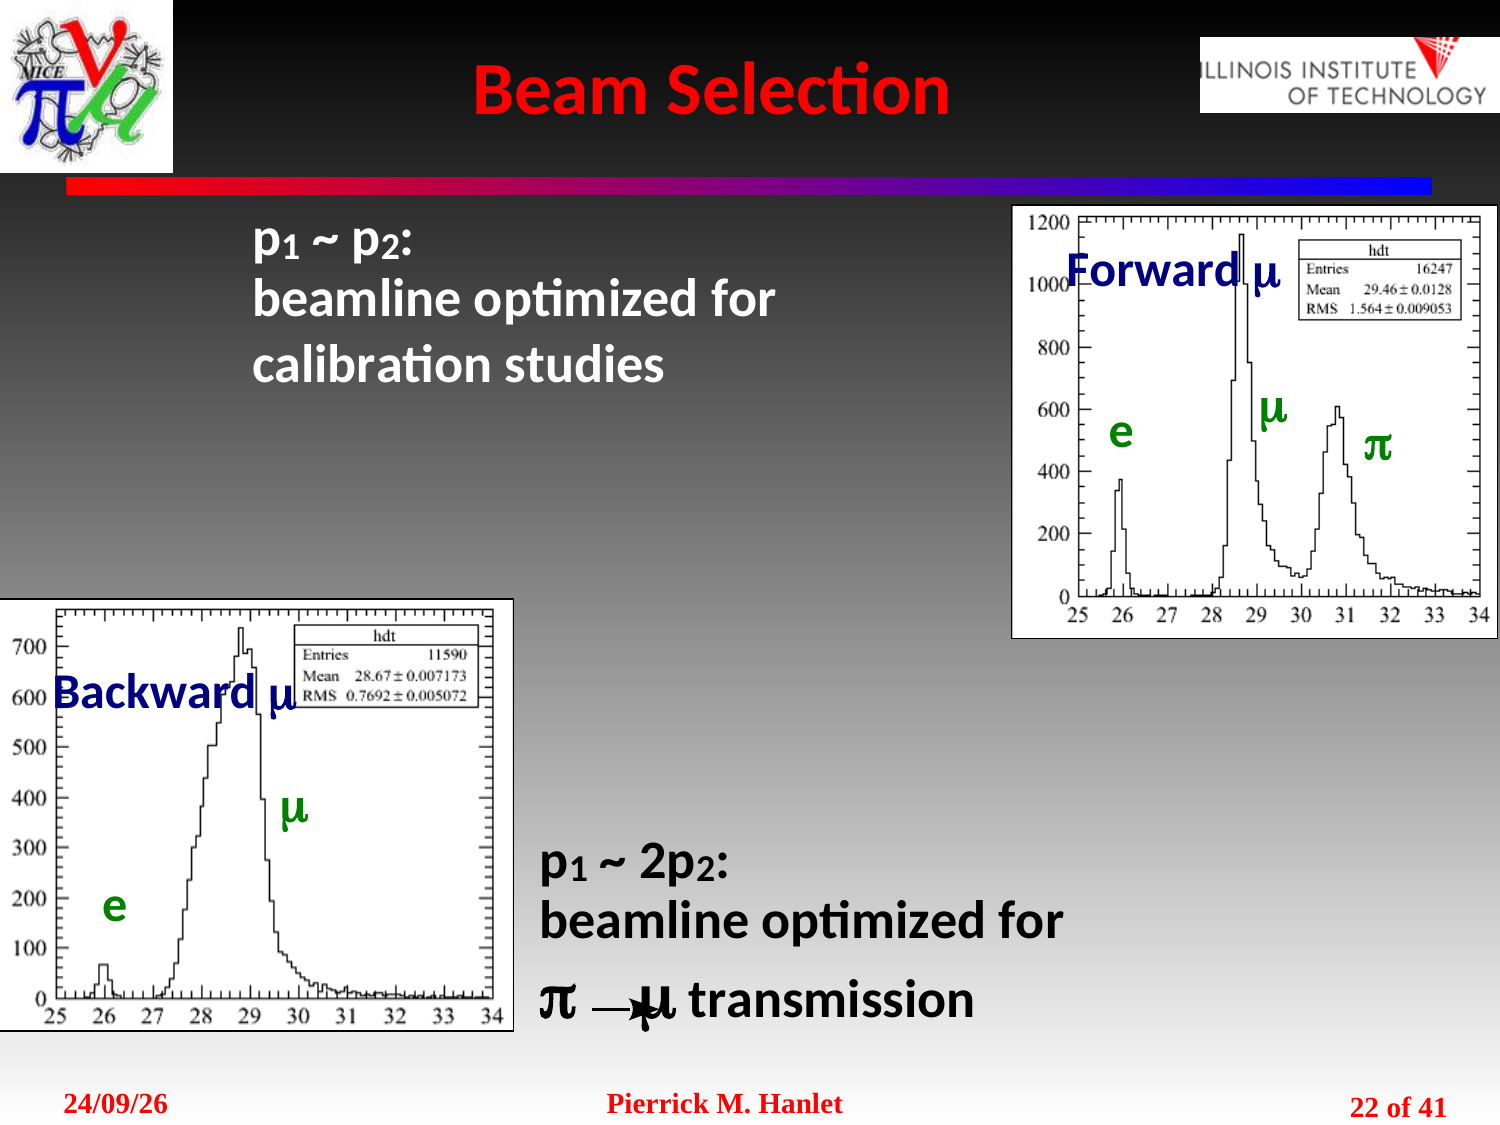

# Beam Selection
p1 ~ p2:
beamline optimized for
calibration studies
Forward m
m
e
p
Backward m
m
e
p1 ~ 2p2:
beamline optimized for
p m transmission
22
Pierrick Hanlet